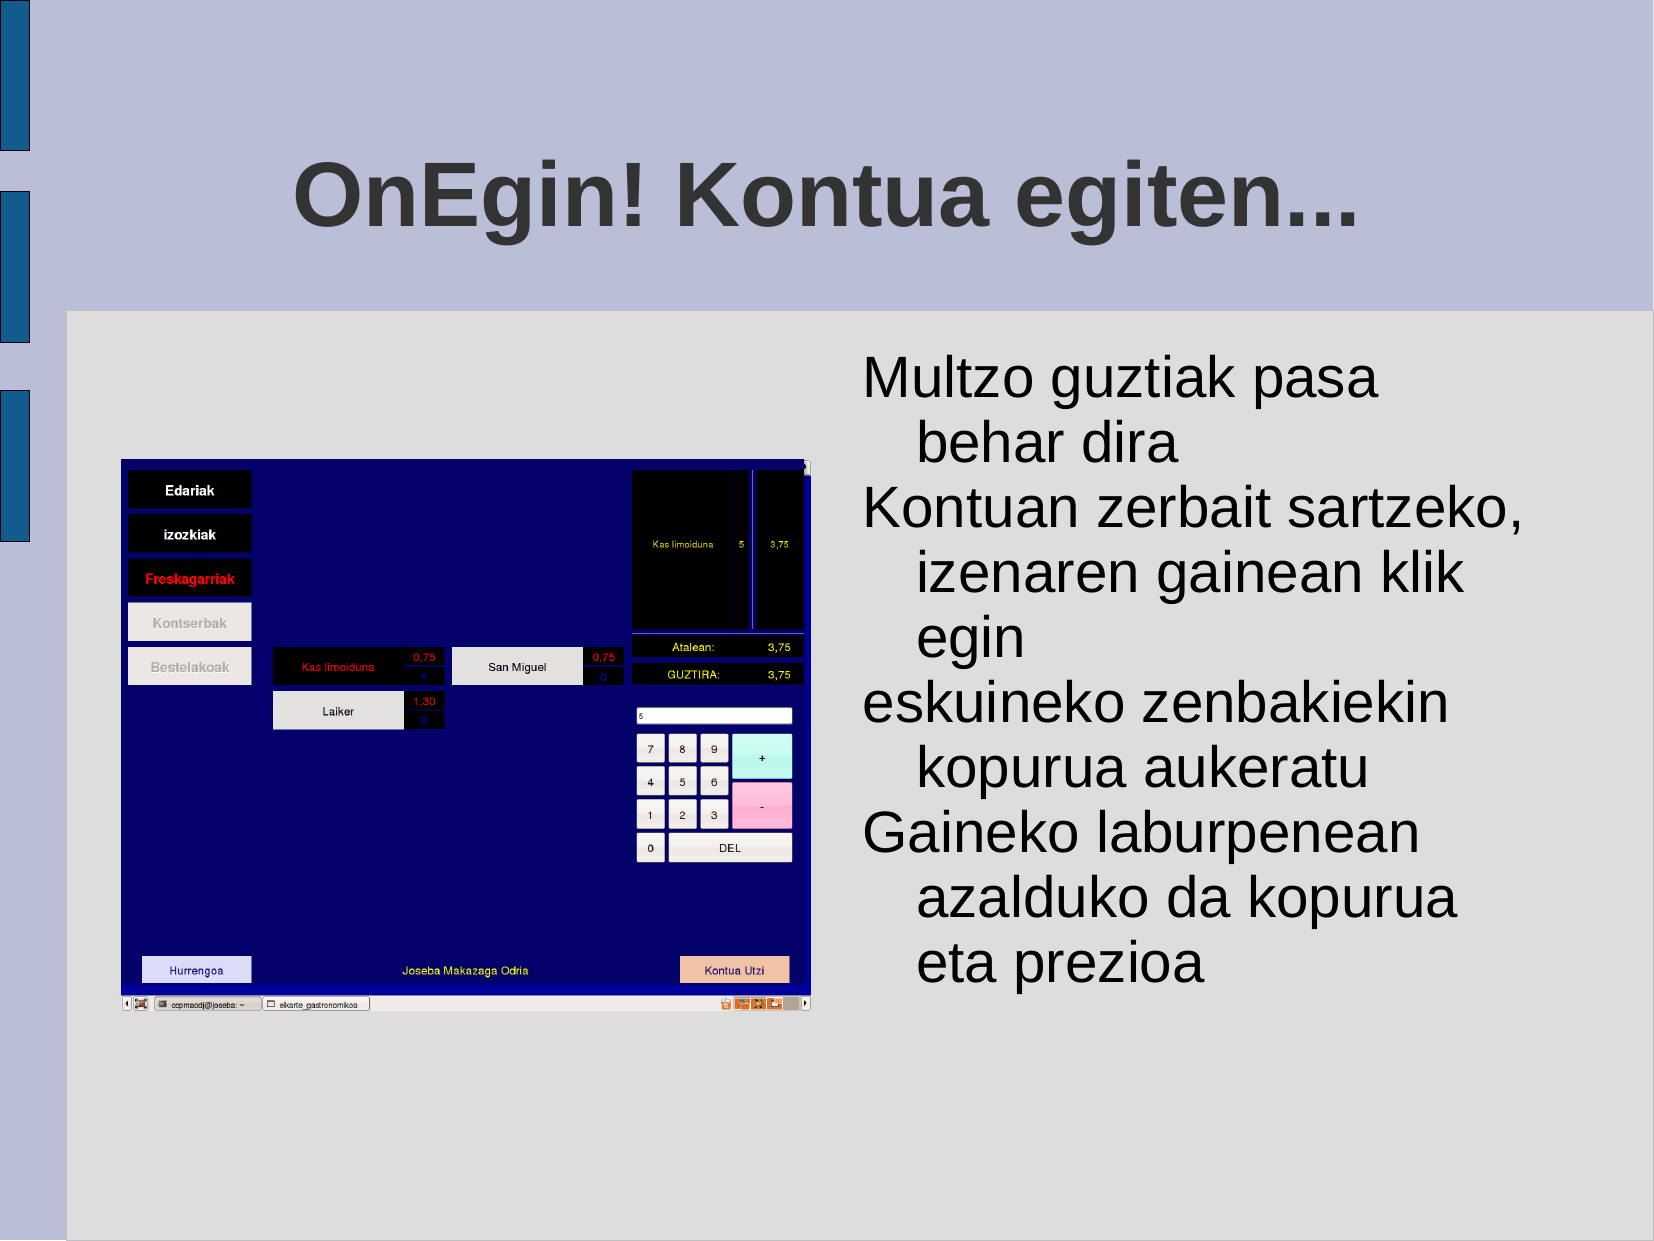

# OnEgin! Kontua egiten...
Multzo guztiak pasa behar dira
Kontuan zerbait sartzeko, izenaren gainean klik egin
eskuineko zenbakiekin kopurua aukeratu
Gaineko laburpenean azalduko da kopurua eta prezioa